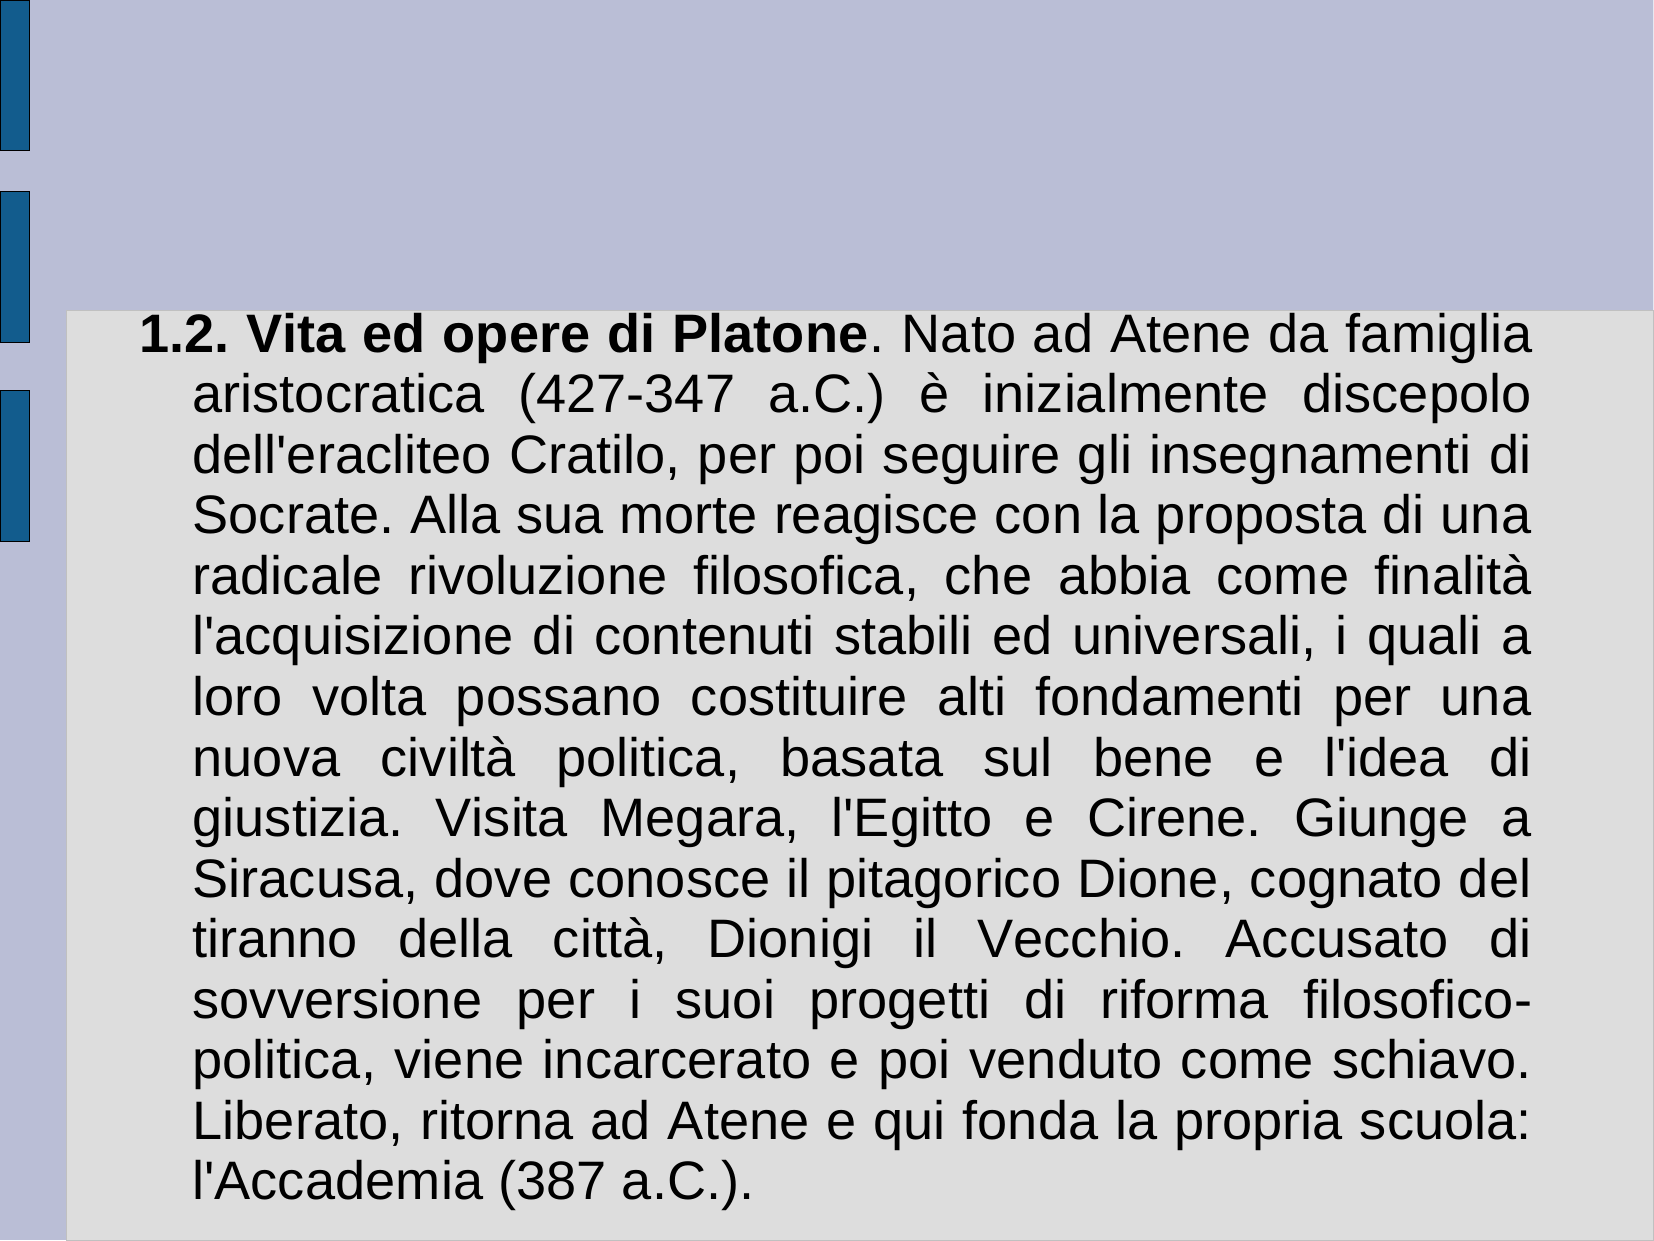

#
1.2. Vita ed opere di Platone. Nato ad Atene da famiglia aristocratica (427-347 a.C.) è inizialmente discepolo dell'eracliteo Cratilo, per poi seguire gli insegnamenti di Socrate. Alla sua morte reagisce con la proposta di una radicale rivoluzione filosofica, che abbia come finalità l'acquisizione di contenuti stabili ed universali, i quali a loro volta possano costituire alti fondamenti per una nuova civiltà politica, basata sul bene e l'idea di giustizia. Visita Megara, l'Egitto e Cirene. Giunge a Siracusa, dove conosce il pitagorico Dione, cognato del tiranno della città, Dionigi il Vecchio. Accusato di sovversione per i suoi progetti di riforma filosofico-politica, viene incarcerato e poi venduto come schiavo. Liberato, ritorna ad Atene e qui fonda la propria scuola: l'Accademia (387 a.C.).